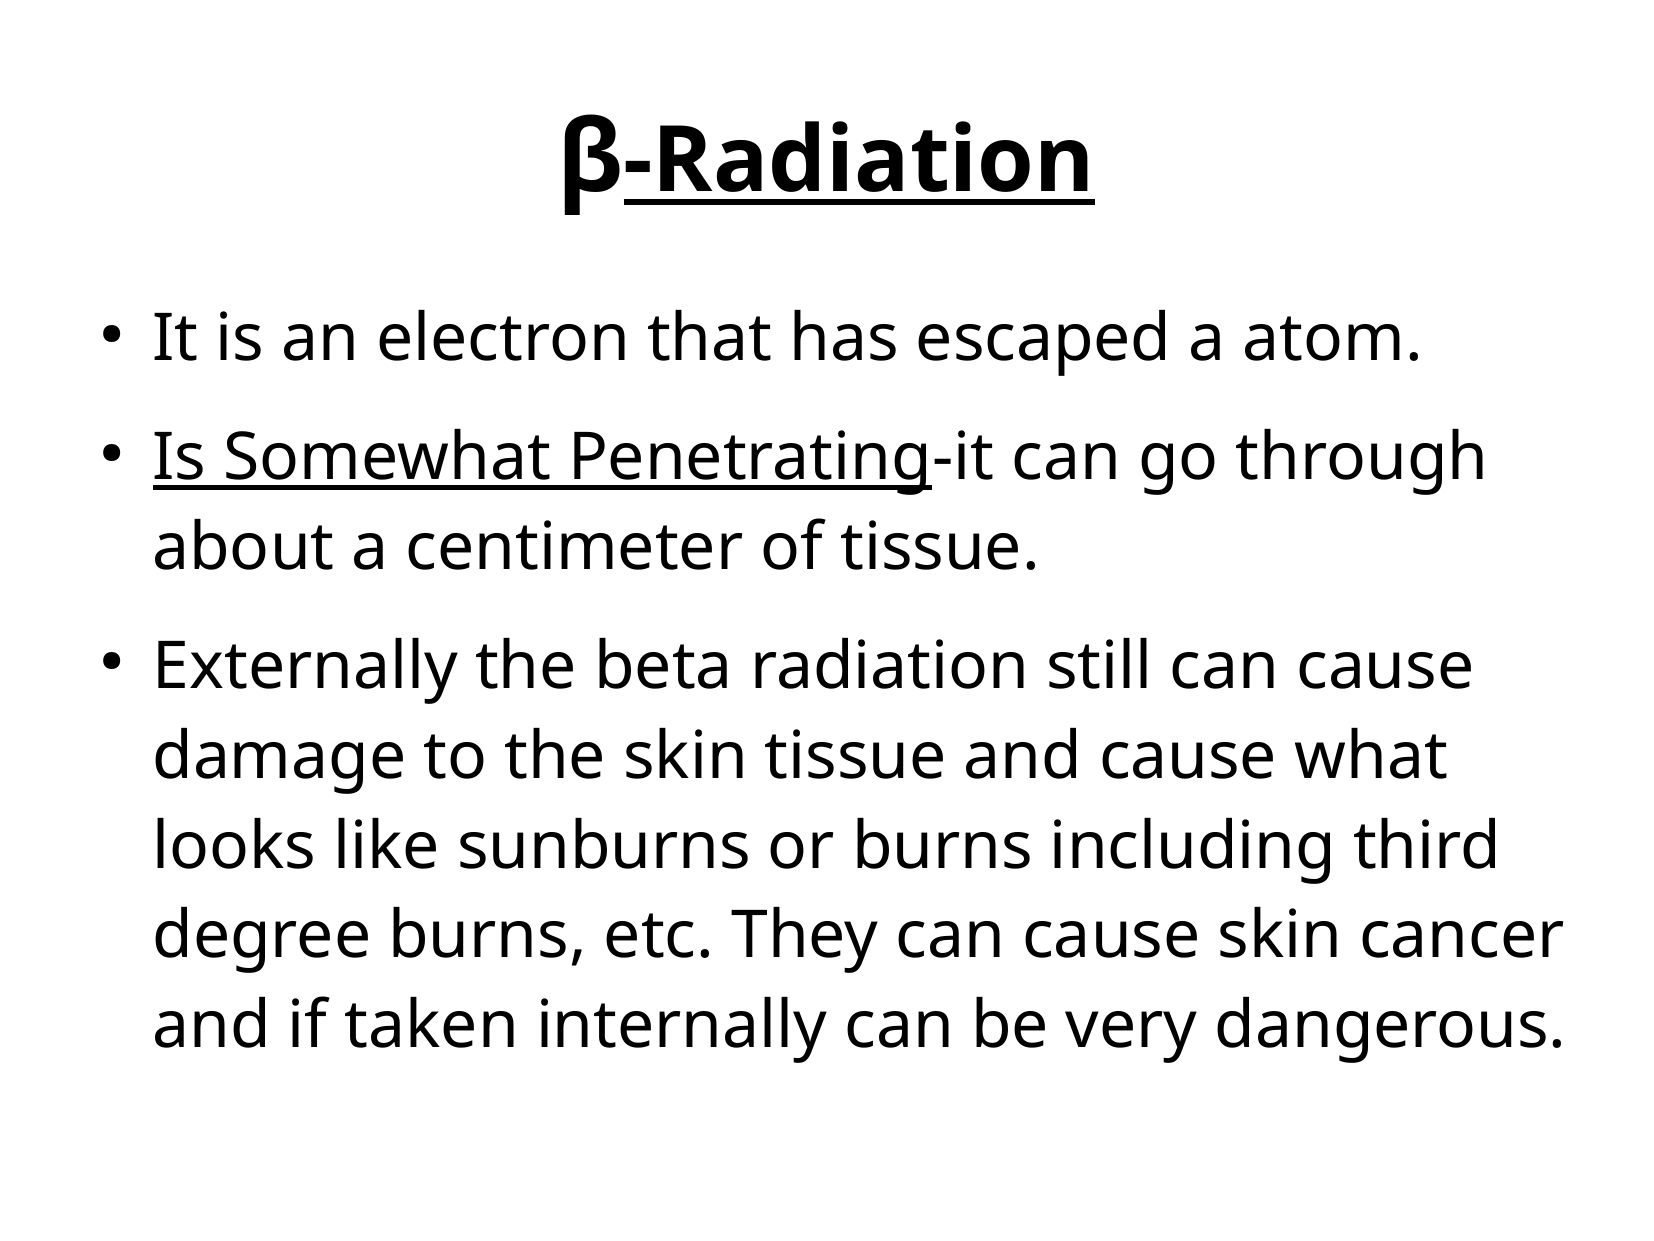

# β-Radiation
It is an electron that has escaped a atom.
Is Somewhat Penetrating-it can go through about a centimeter of tissue.
Externally the beta radiation still can cause damage to the skin tissue and cause what looks like sunburns or burns including third degree burns, etc. They can cause skin cancer and if taken internally can be very dangerous.